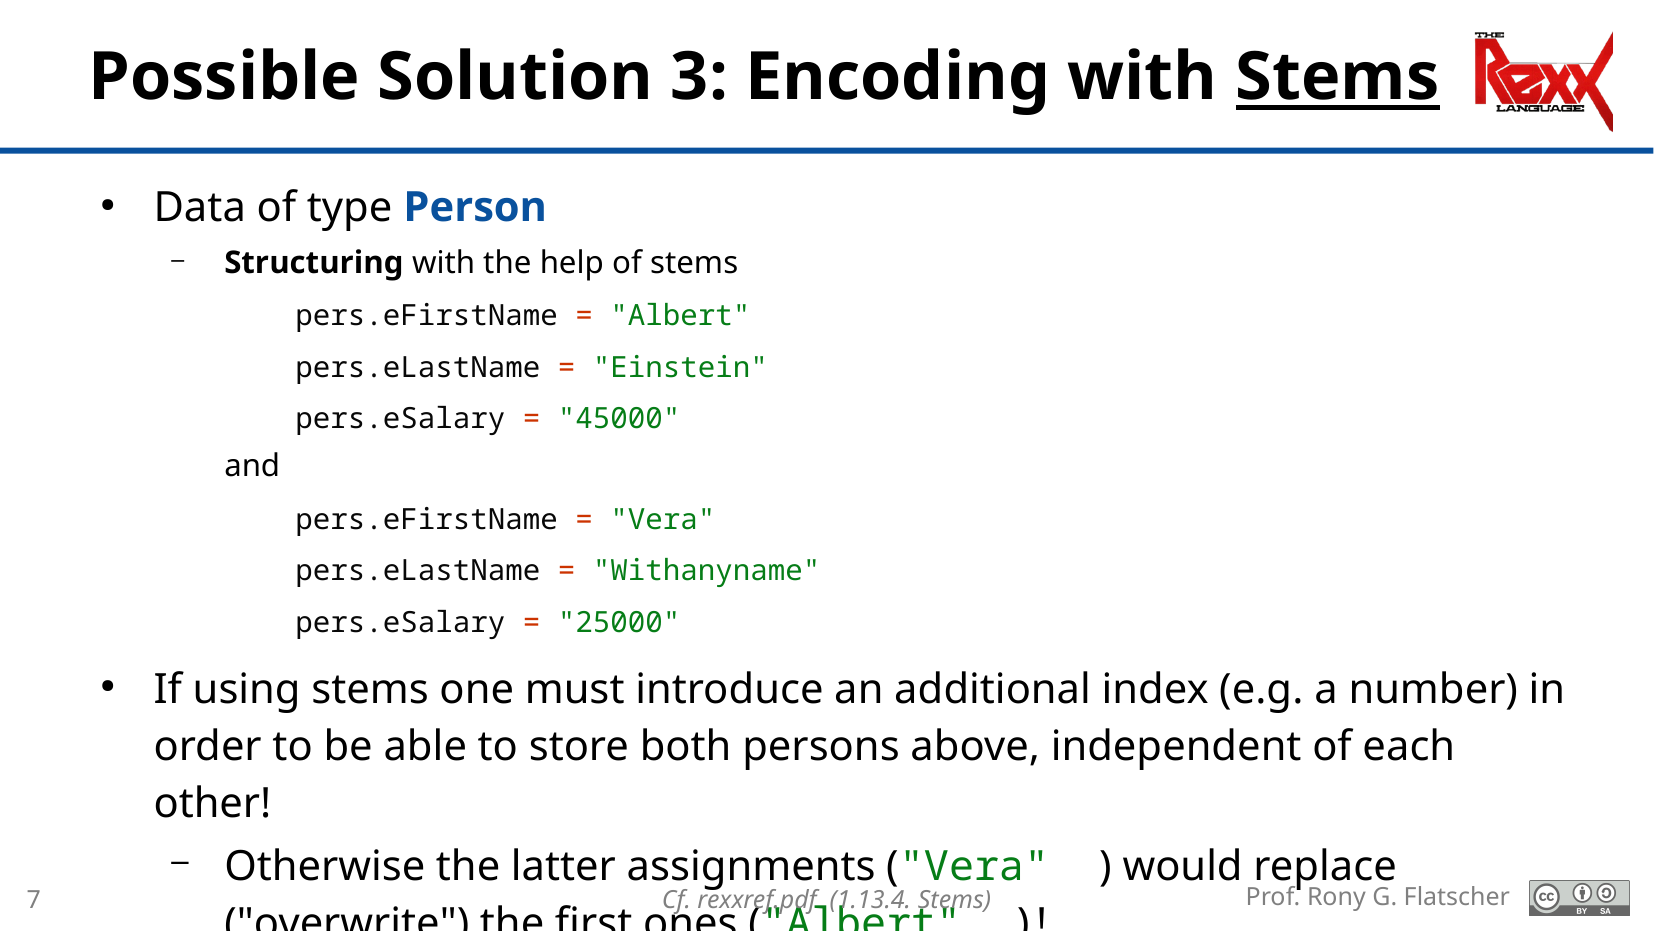

# Possible Solution 3: Encoding with Stems
Data of type Person
Structuring with the help of stems
pers.eFirstName = "Albert"
pers.eLastName = "Einstein"
pers.eSalary = "45000"
and
pers.eFirstName = "Vera"
pers.eLastName = "Withanyname"
pers.eSalary = "25000"
If using stems one must introduce an additional index (e.g. a number) in order to be able to store both persons above, independent of each other!
Otherwise the latter assignments ("Vera" …) would replace ("overwrite") the first ones ("Albert" …)!
Cf. rexxref.pdf (1.13.4. Stems)